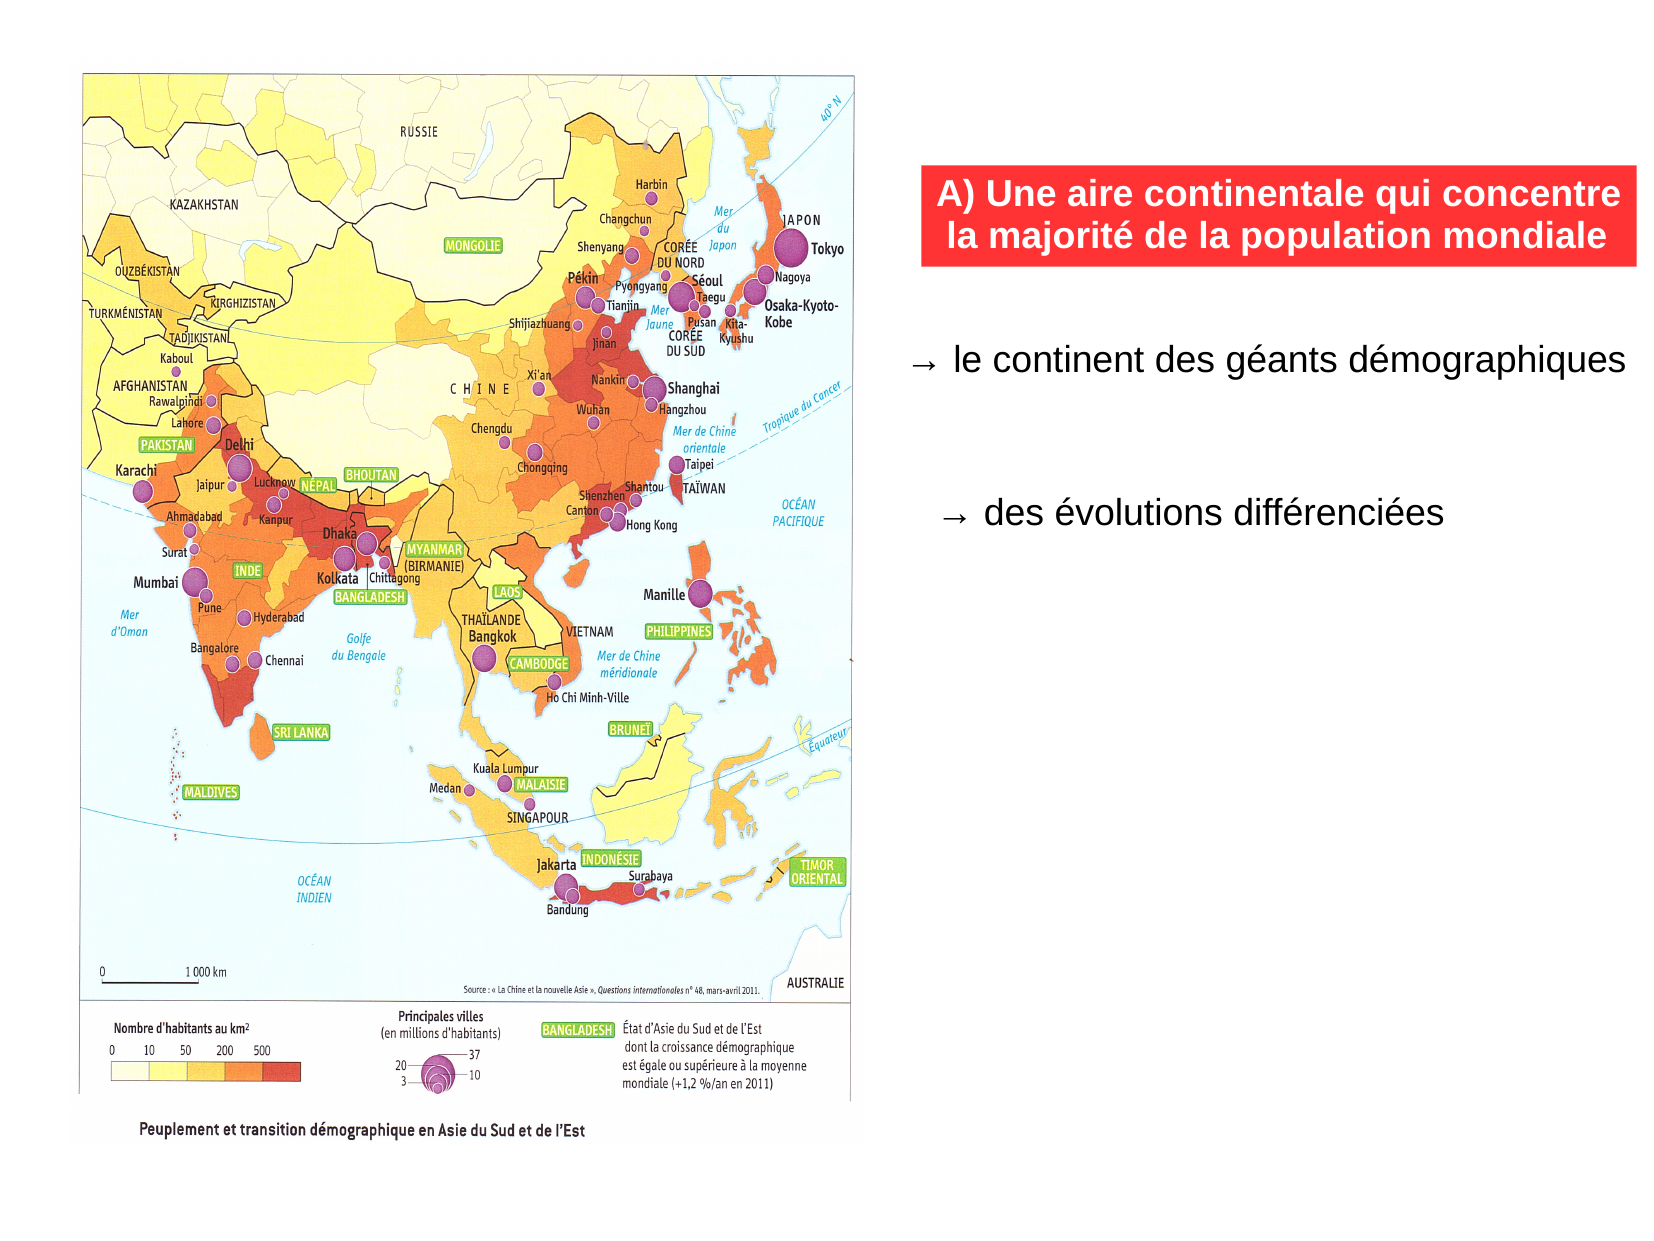

A) Une aire continentale qui concentre
 la majorité de la population mondiale
→ le continent des géants démographiques
→ des évolutions différenciées